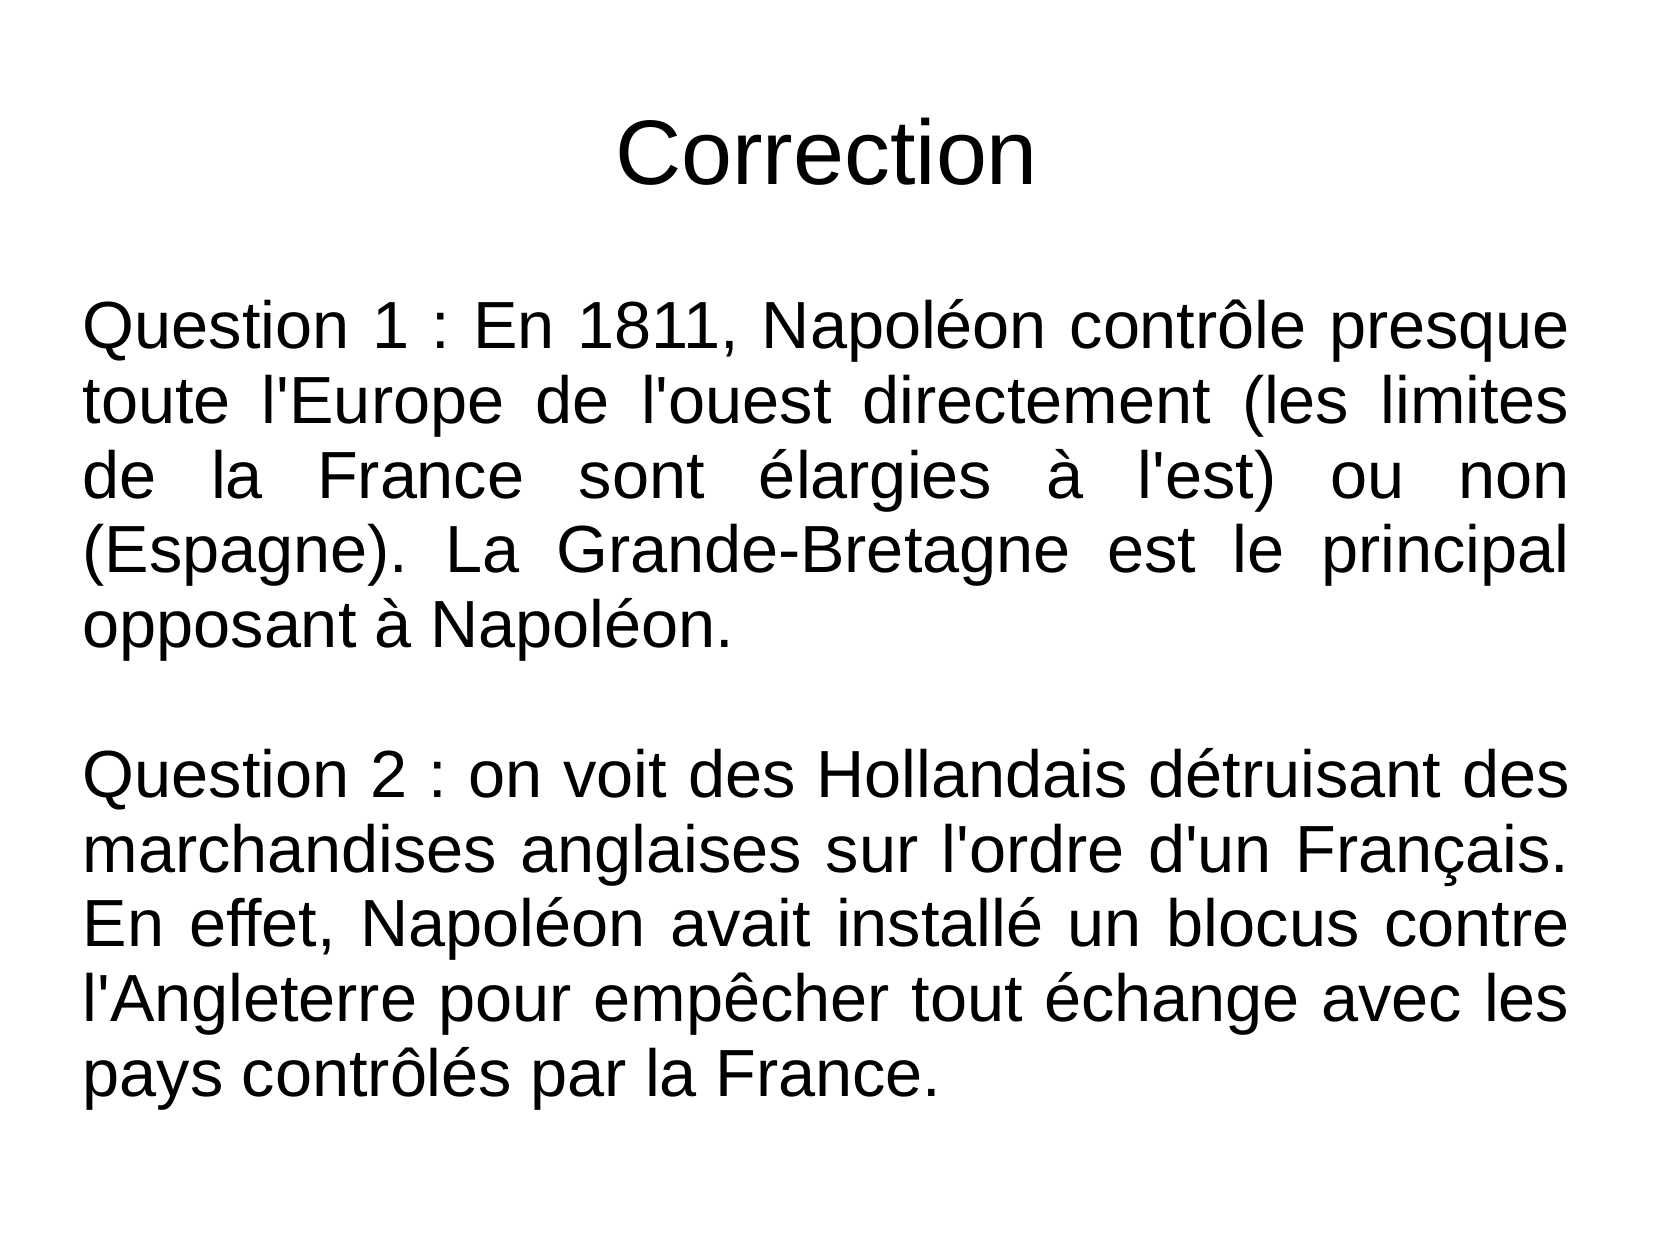

# Correction
Question 1 : En 1811, Napoléon contrôle presque toute l'Europe de l'ouest directement (les limites de la France sont élargies à l'est) ou non (Espagne). La Grande-Bretagne est le principal opposant à Napoléon.
Question 2 : on voit des Hollandais détruisant des marchandises anglaises sur l'ordre d'un Français. En effet, Napoléon avait installé un blocus contre l'Angleterre pour empêcher tout échange avec les pays contrôlés par la France.